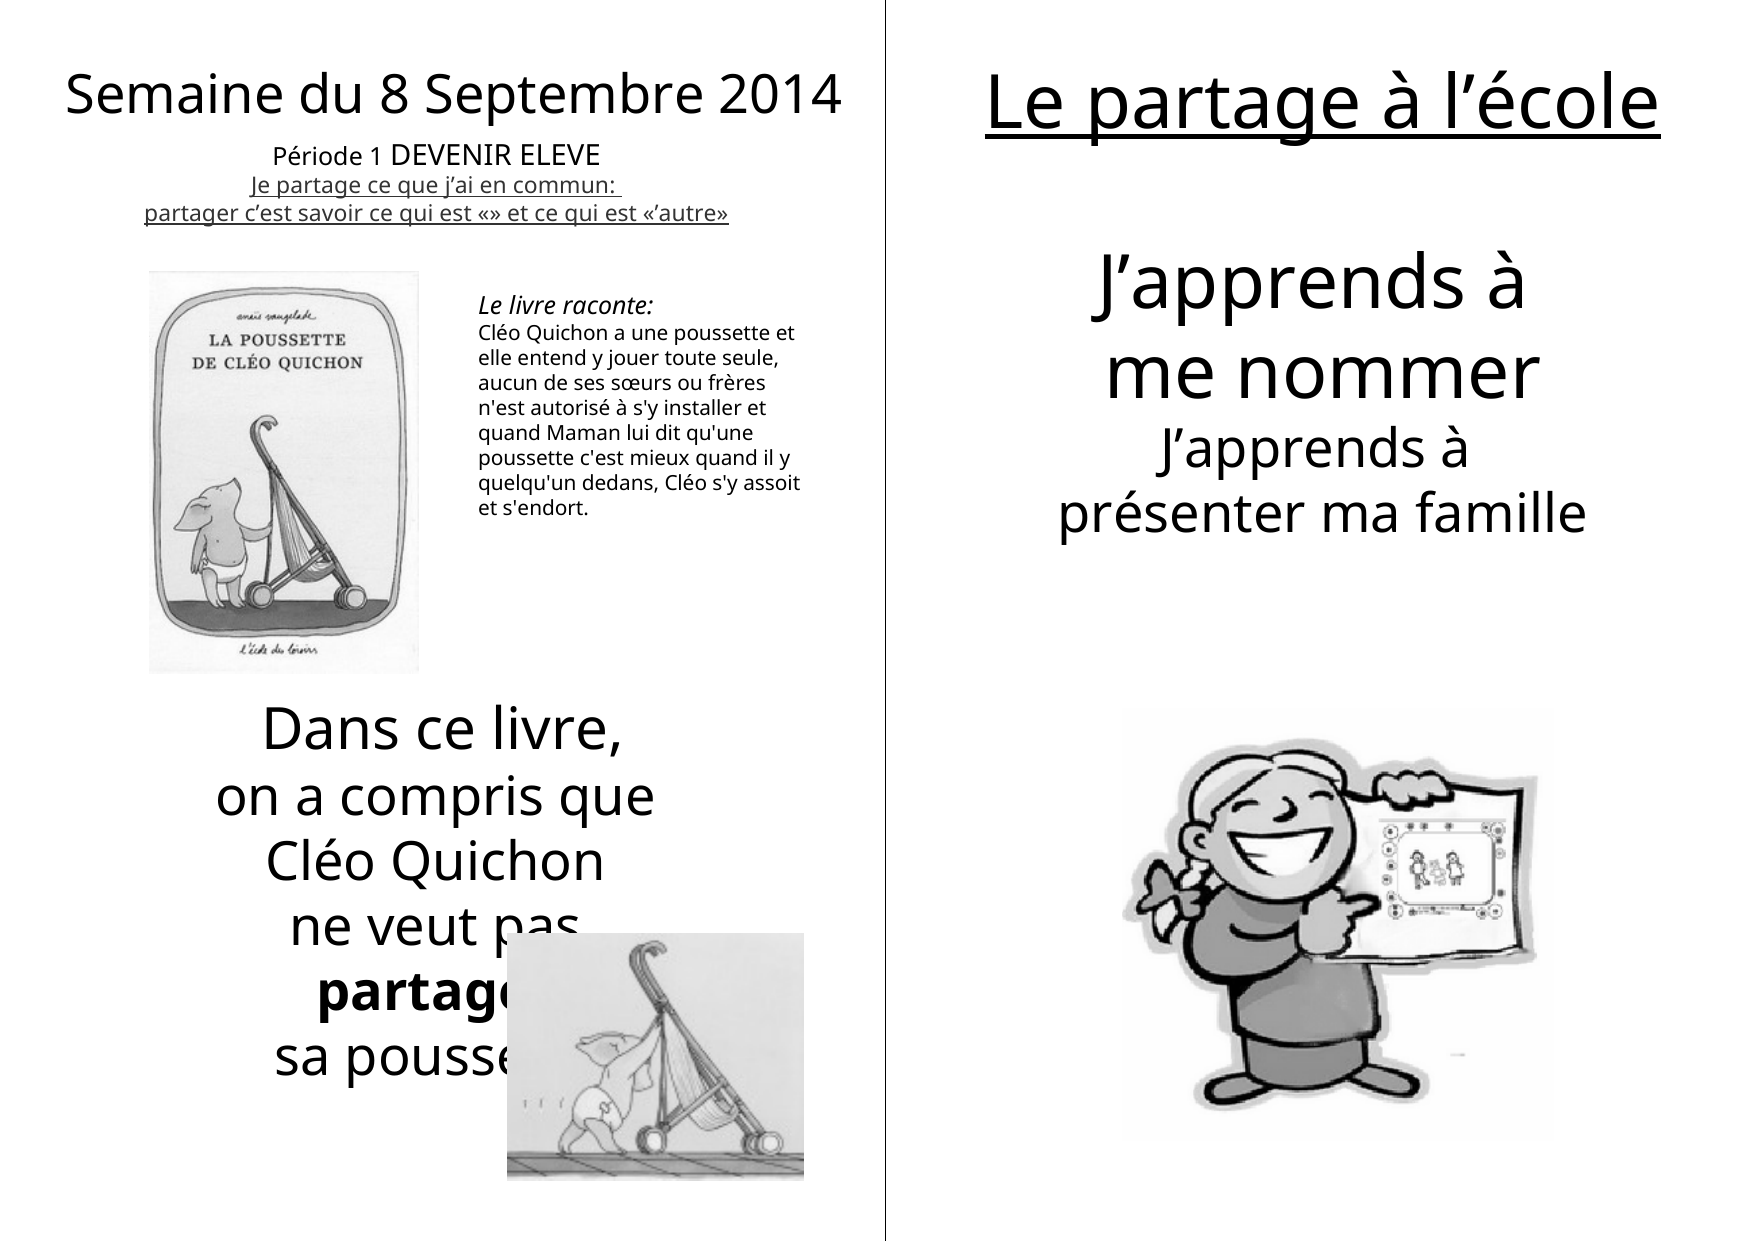

Le partage à l’école
J’apprends à
me nommer
J’apprends à
présenter ma famille
Semaine du 8 Septembre 2014
Période 1 DEVENIR ELEVE
Je partage ce que j’ai en commun:
partager c’est savoir ce qui est «» et ce qui est «’autre»
Le livre raconte:
Cléo Quichon a une poussette et elle entend y jouer toute seule, aucun de ses sœurs ou frères n'est autorisé à s'y installer et quand Maman lui dit qu'une poussette c'est mieux quand il y quelqu'un dedans, Cléo s'y assoit et s'endort.
Dans ce livre,
on a compris que
Cléo Quichon
ne veut pas
partager
sa poussette.